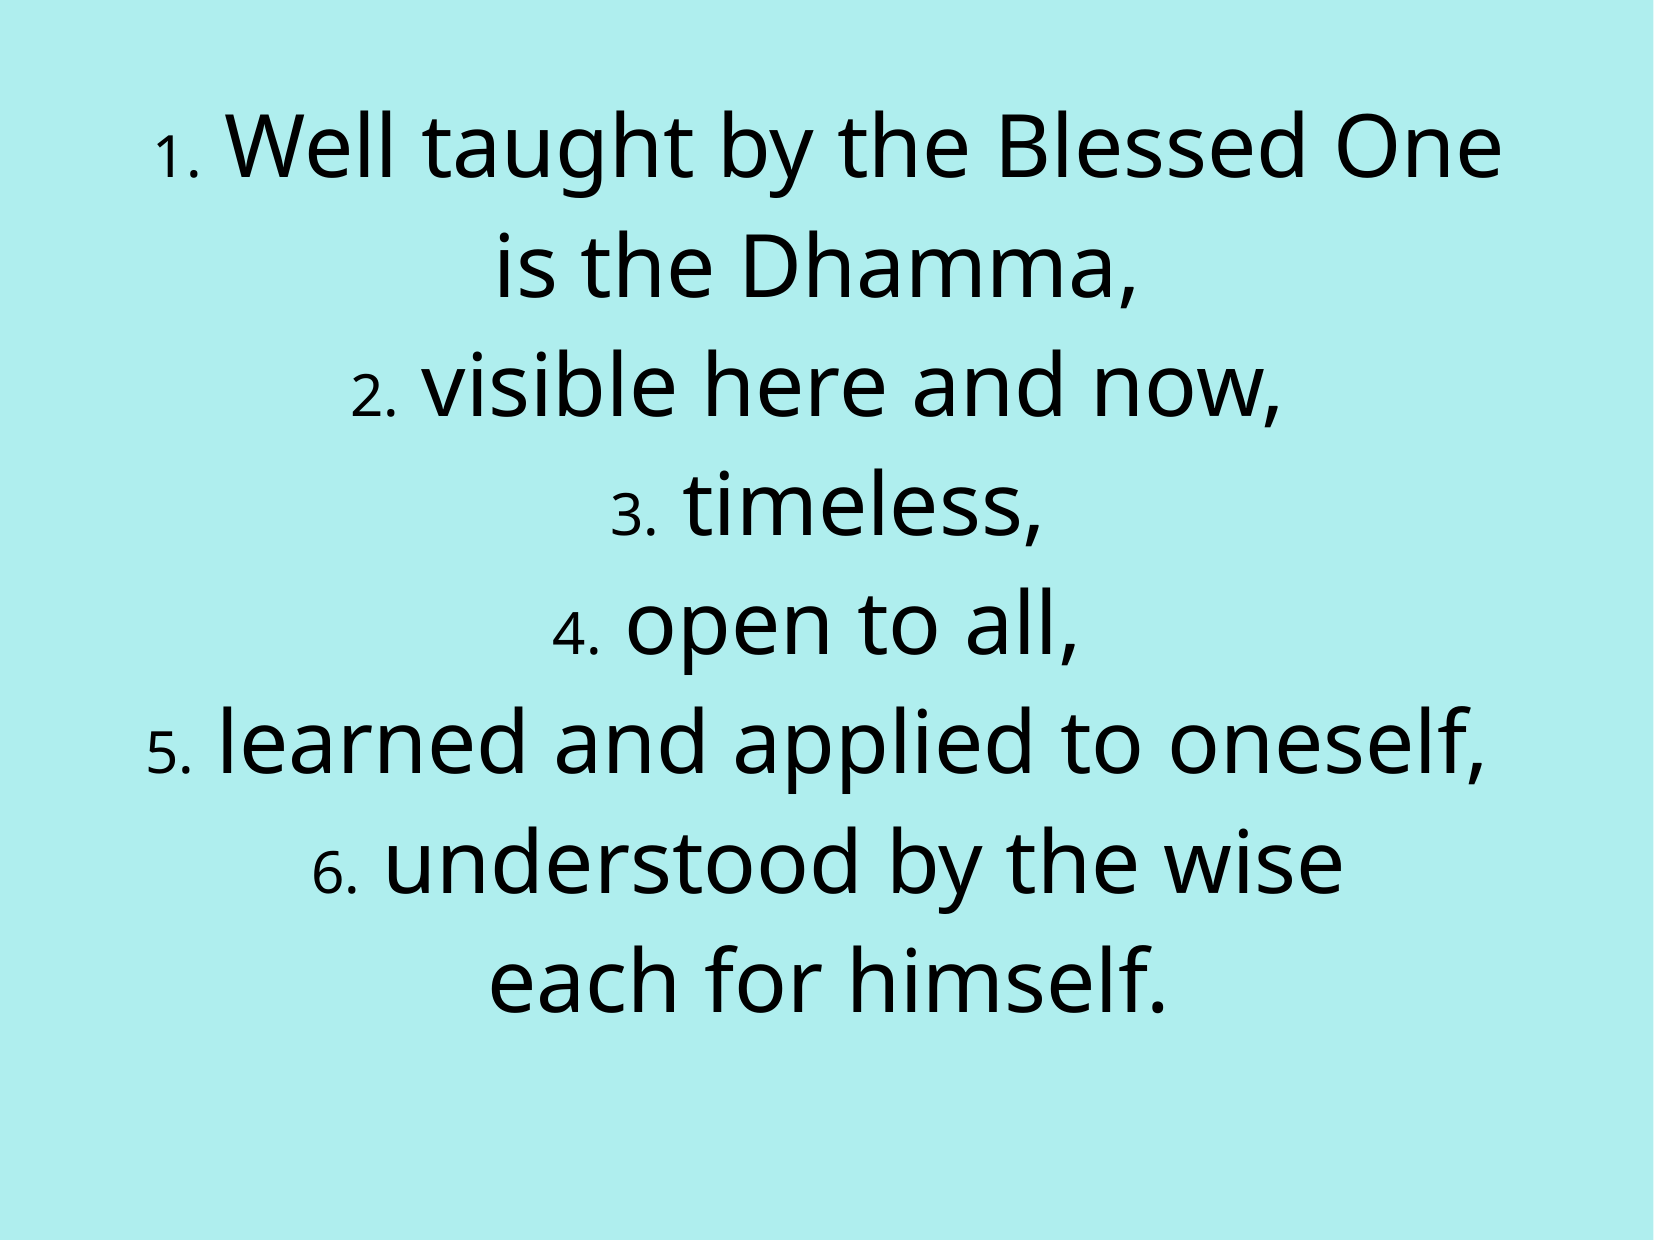

# 1. Well taught by the Blessed One
is the Dhamma,
2. visible here and now,
3. timeless,
4. open to all,
5. learned and applied to oneself,
6. understood by the wise
each for himself.